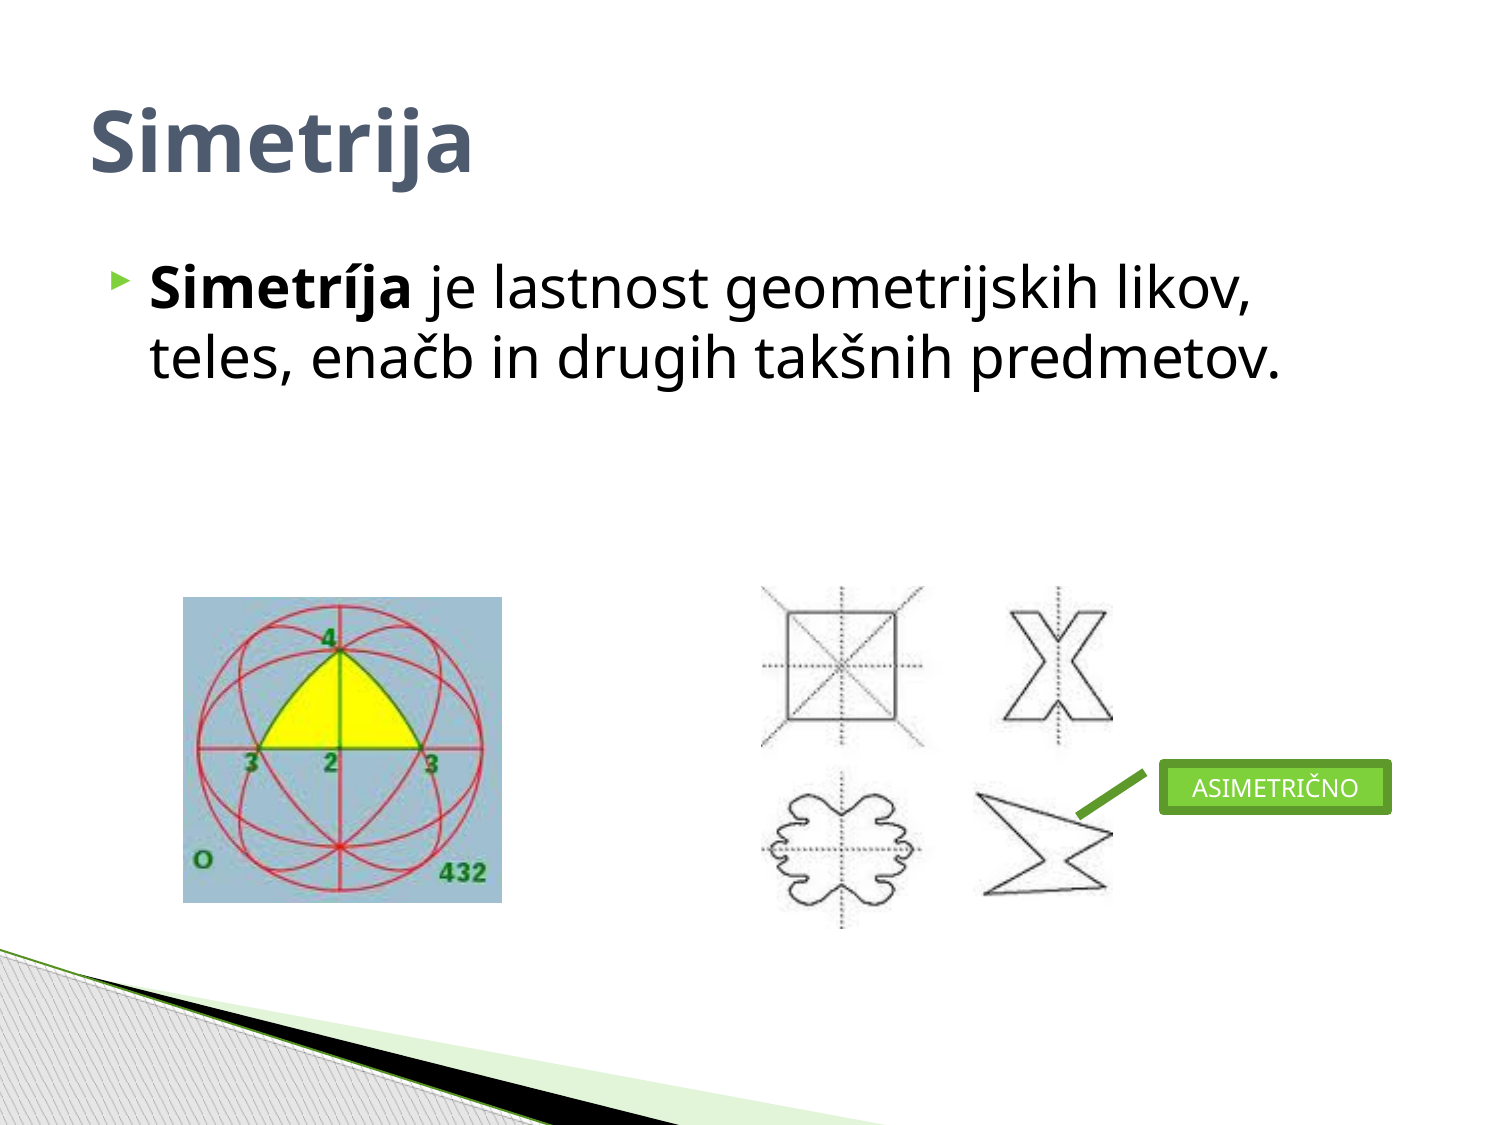

Simetrija
# Simetríja je lastnost geometrijskih likov, teles, enačb in drugih takšnih predmetov.
ASIMETRIČNO